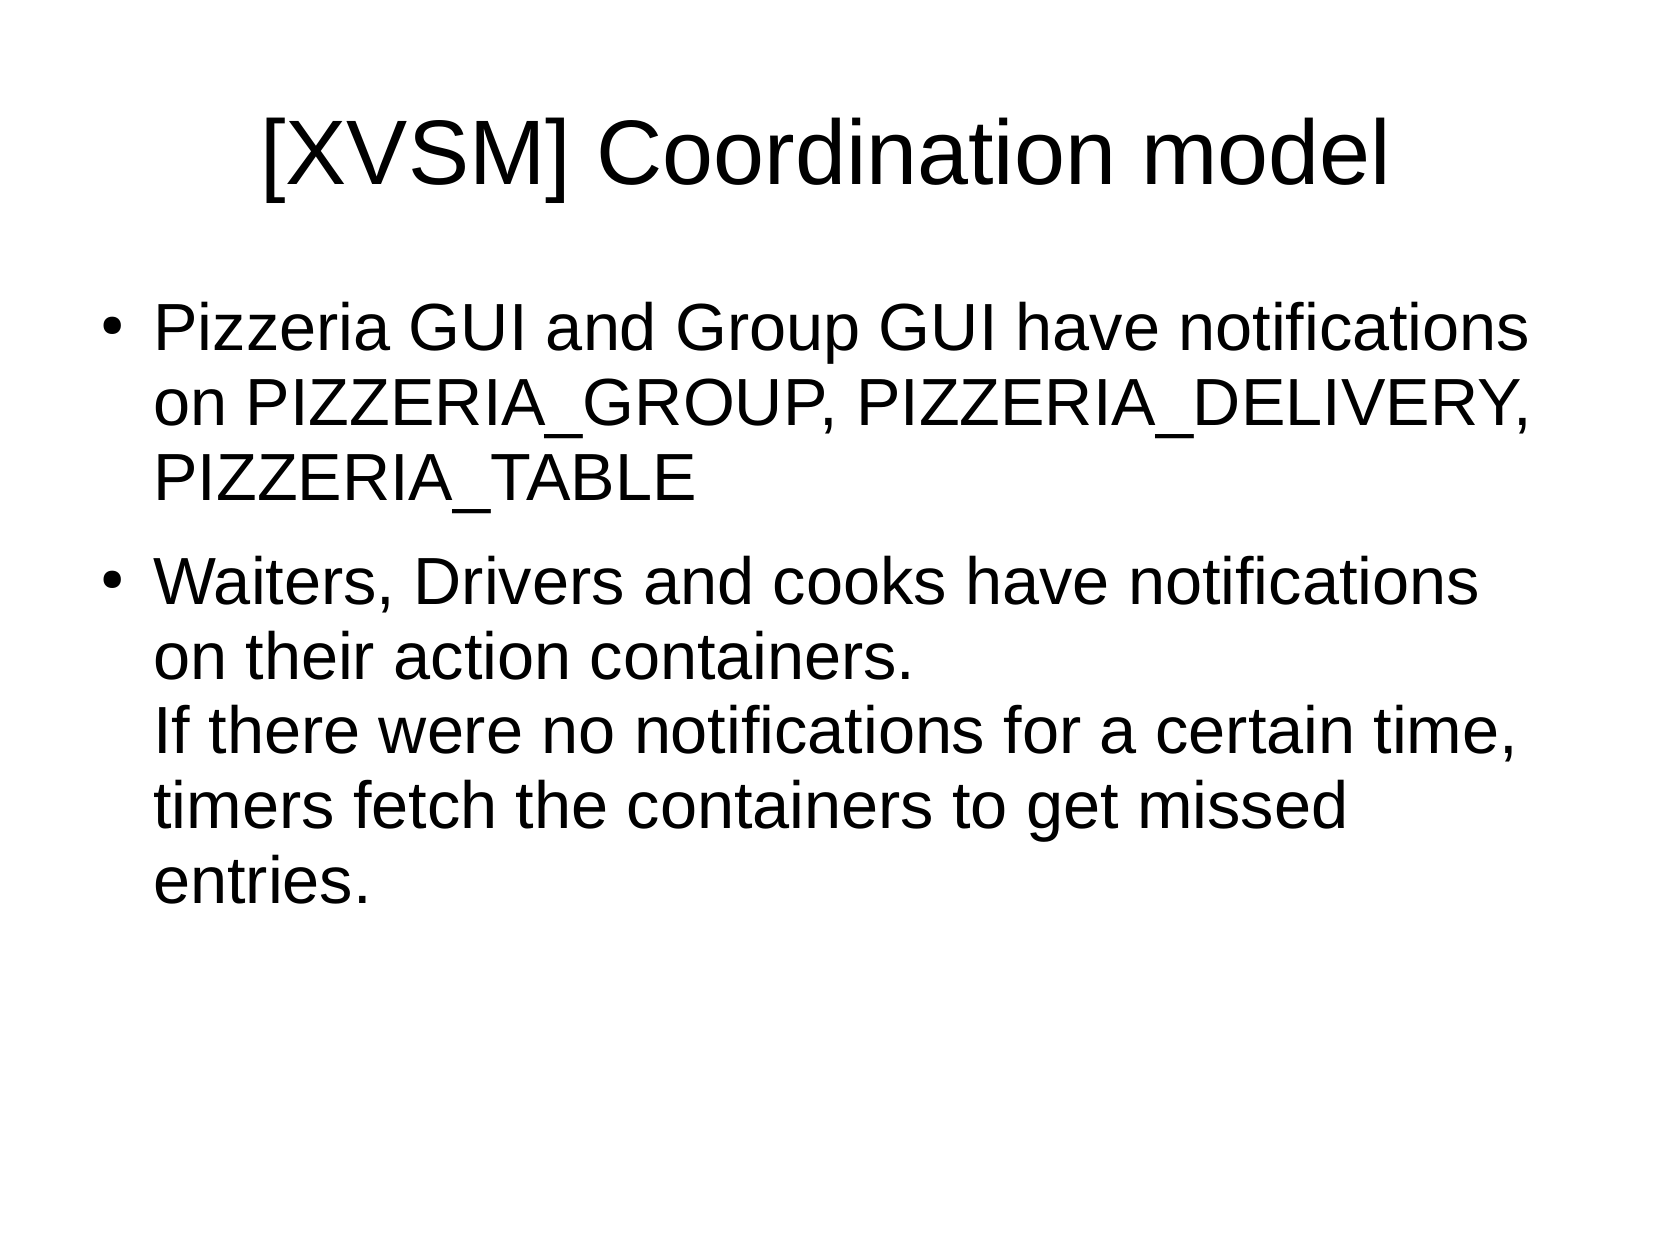

# [XVSM] Coordination model
Pizzeria GUI and Group GUI have notifications on PIZZERIA_GROUP, PIZZERIA_DELIVERY, PIZZERIA_TABLE
Waiters, Drivers and cooks have notifications on their action containers.
If there were no notifications for a certain time, timers fetch the containers to get missed entries.